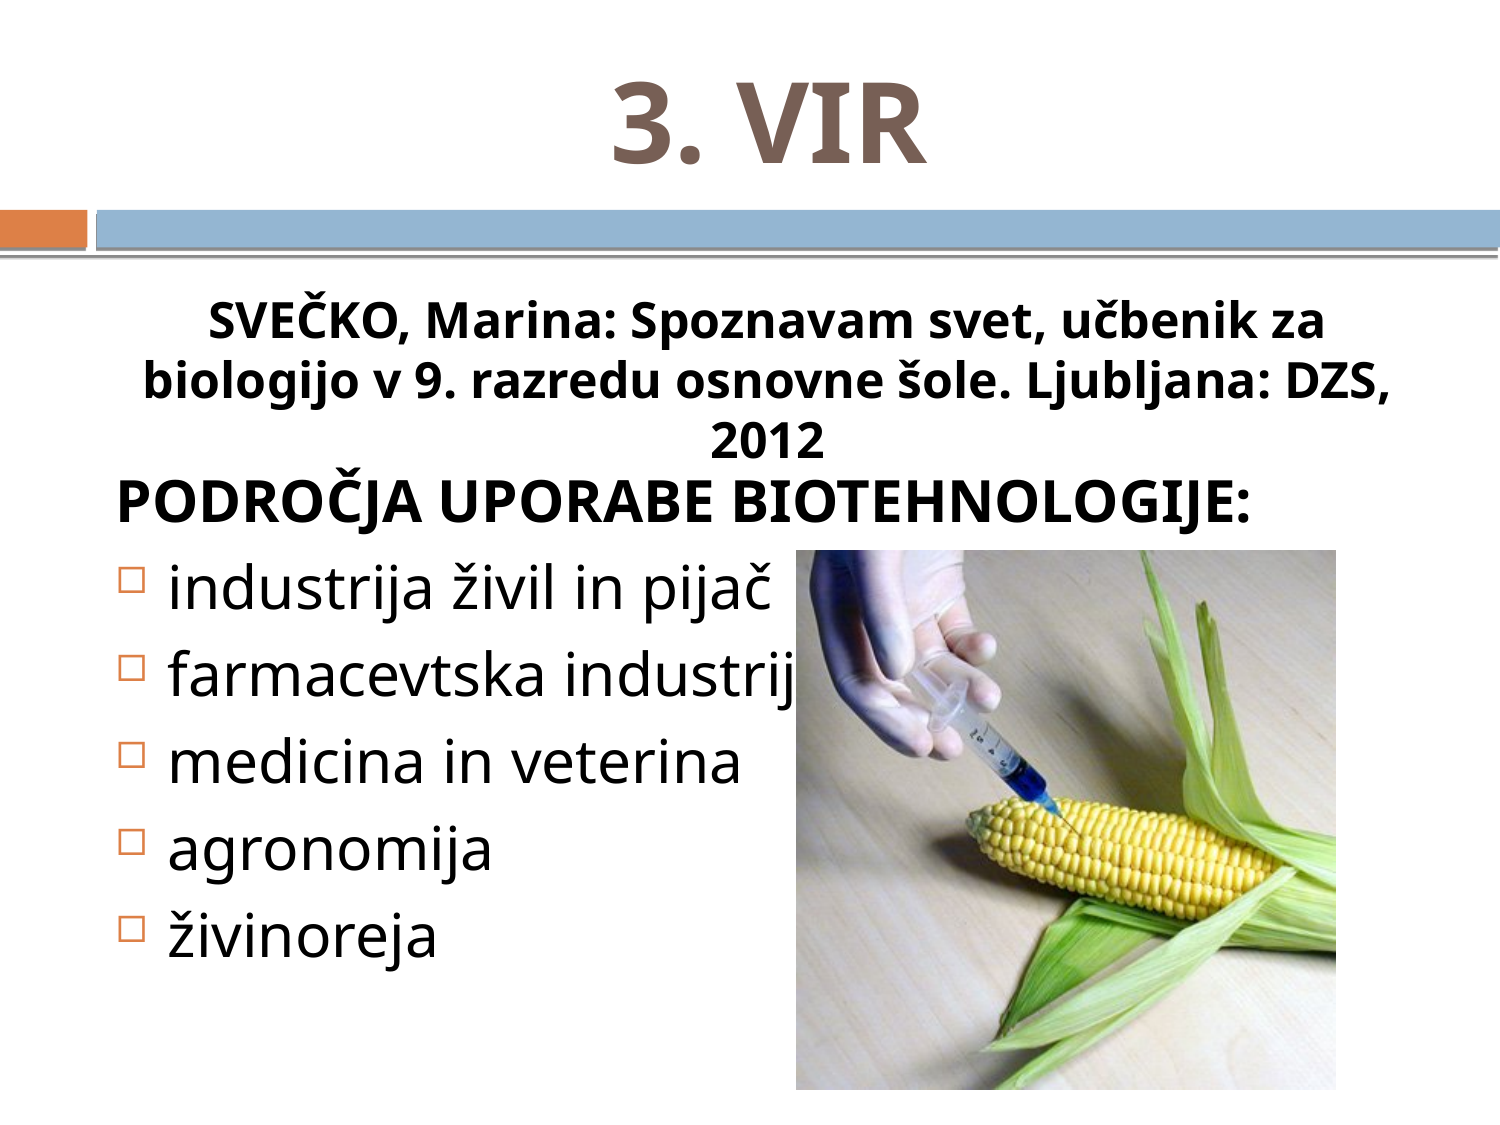

# 3. VIR
SVEČKO, Marina: Spoznavam svet, učbenik za biologijo v 9. razredu osnovne šole. Ljubljana: DZS, 2012
PODROČJA UPORABE BIOTEHNOLOGIJE:
industrija živil in pijač
farmacevtska industrija
medicina in veterina
agronomija
živinoreja